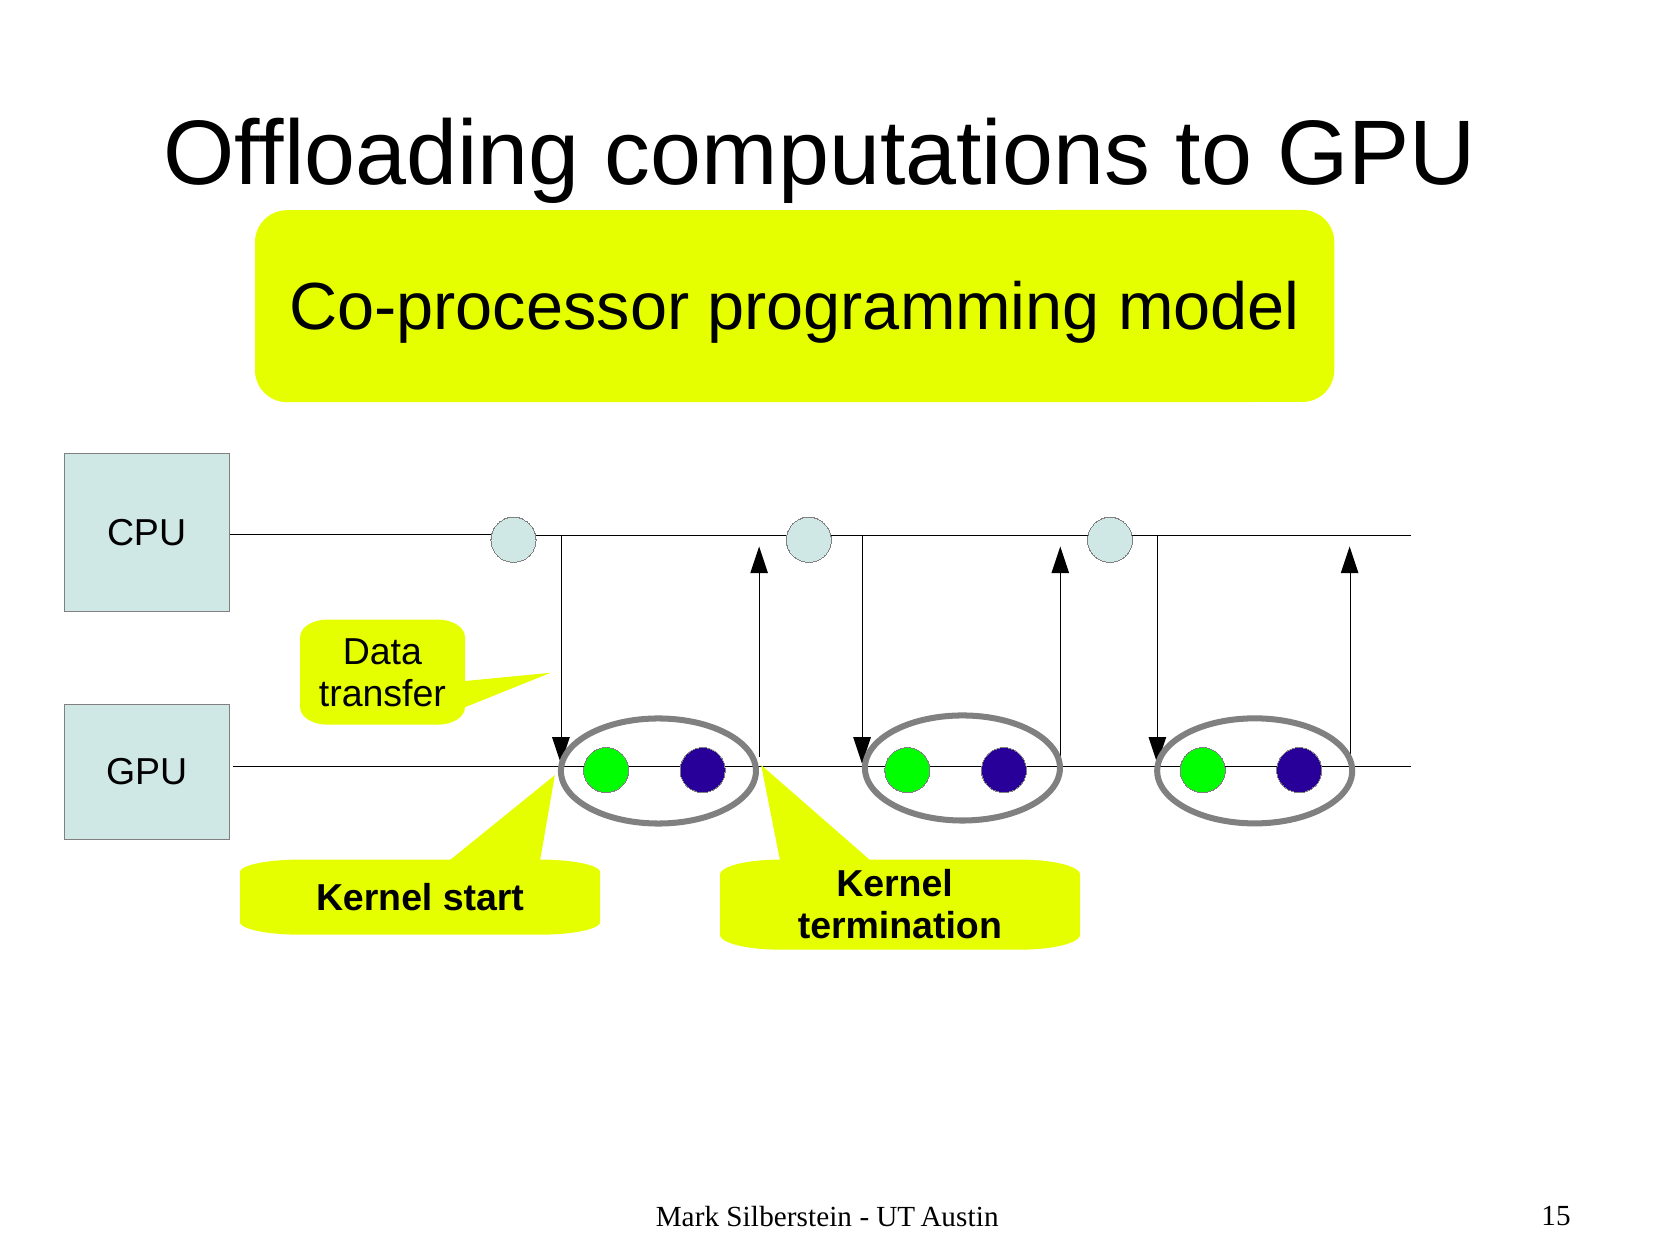

# Offloading computations to GPU
Co-processor programming model
CPU
Data
transfer
GPU
Kernel start
Kernel
termination
15
Mark Silberstein - UT Austin